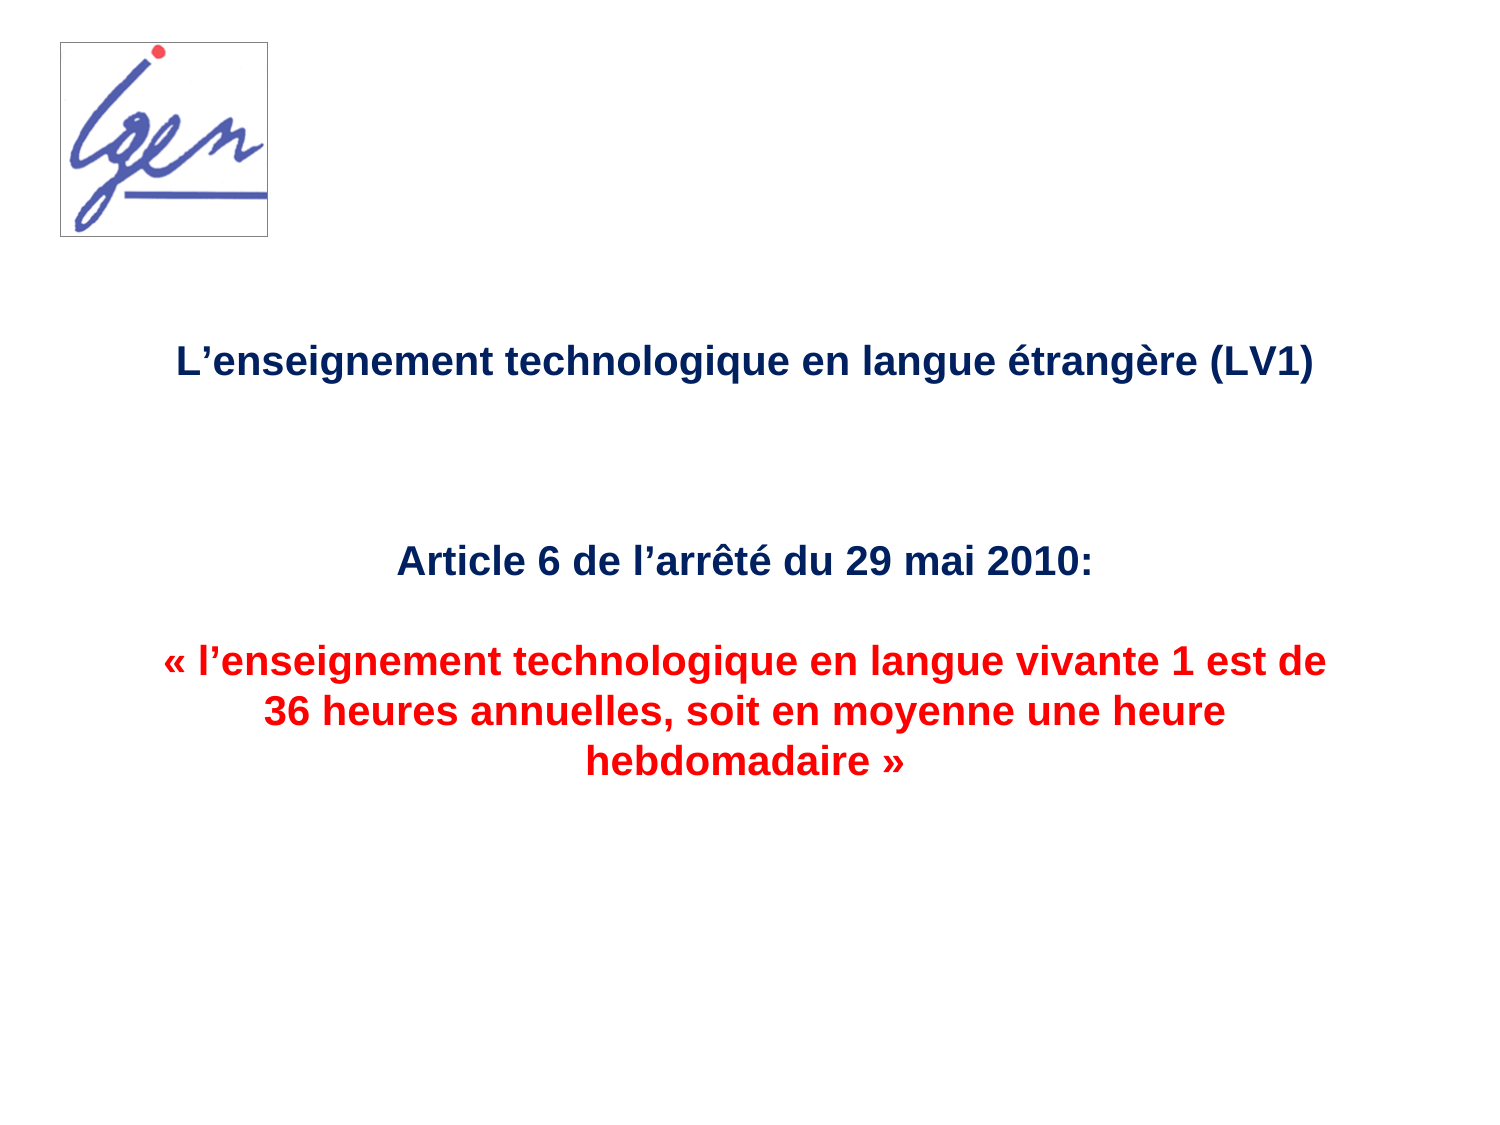

L’enseignement technologique en langue étrangère (LV1)
Article 6 de l’arrêté du 29 mai 2010:
« l’enseignement technologique en langue vivante 1 est de 36 heures annuelles, soit en moyenne une heure hebdomadaire »